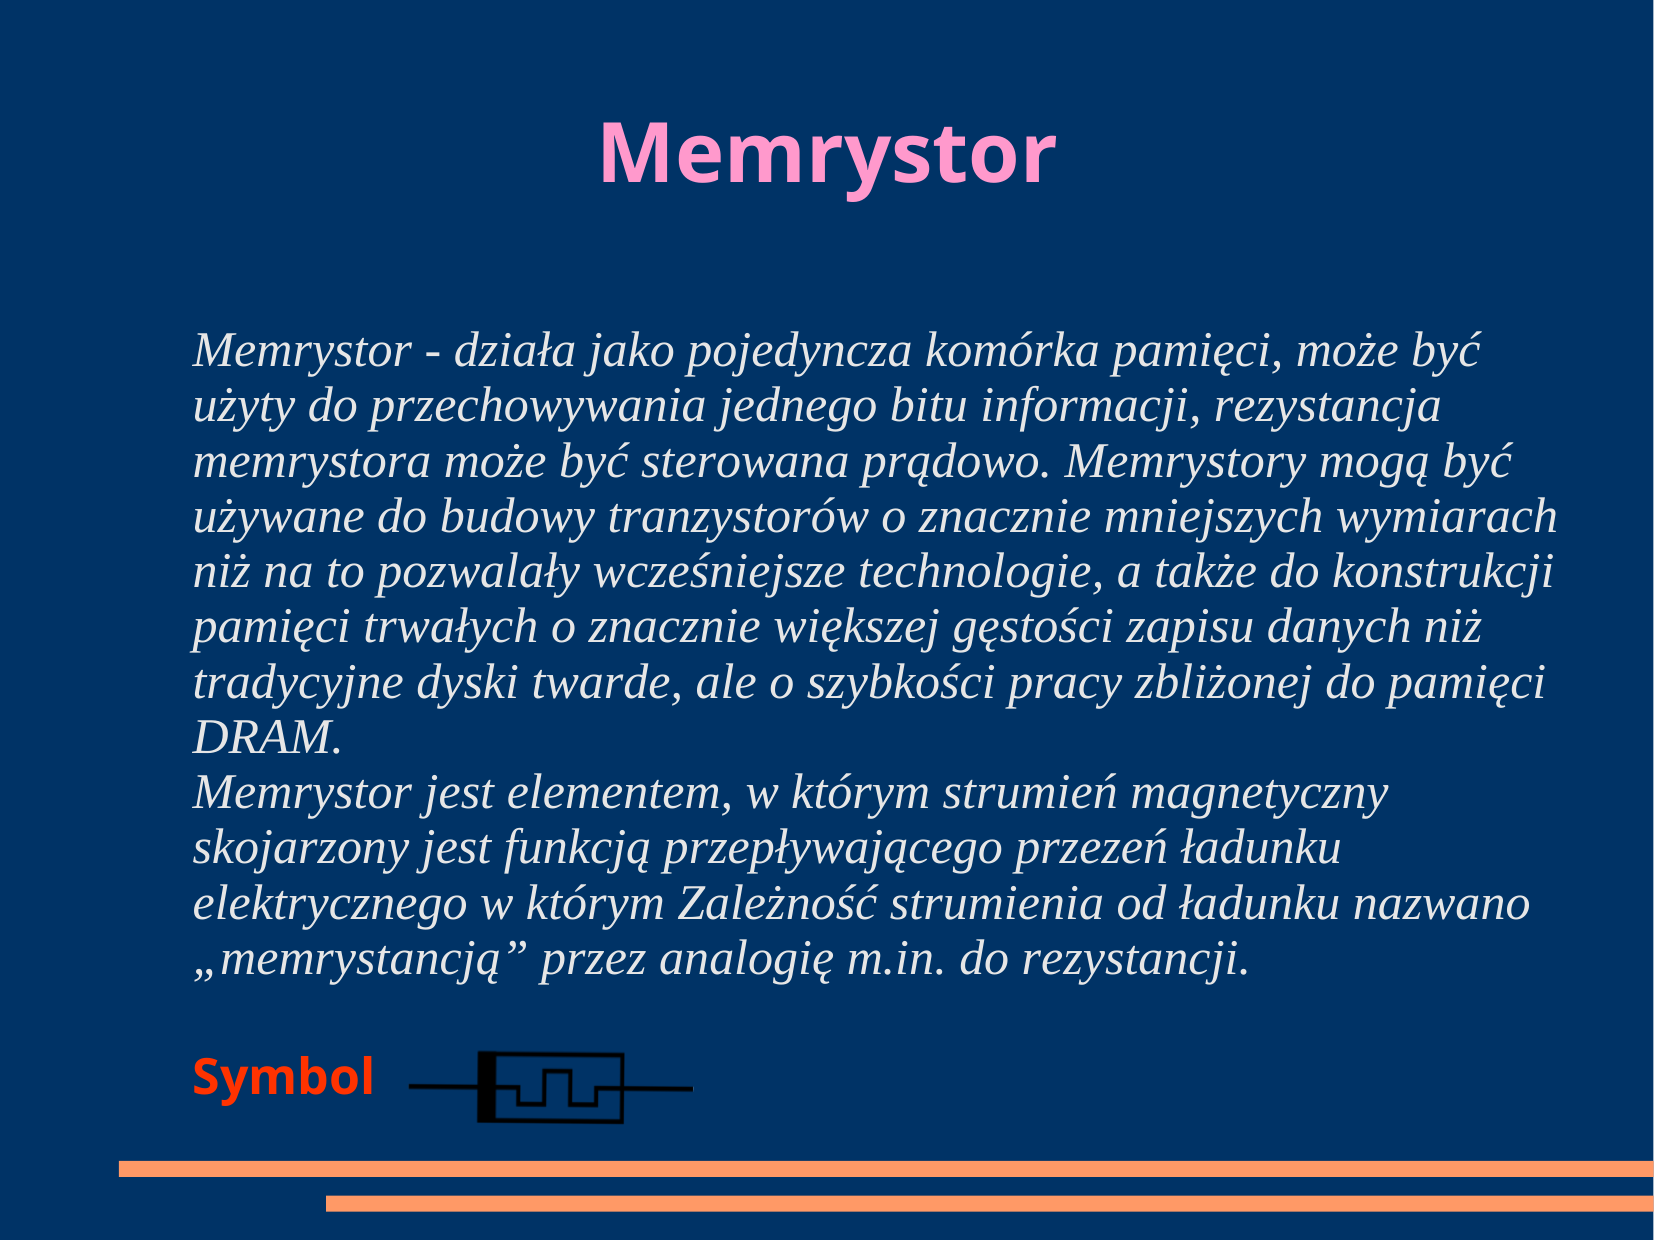

# Memrystor
Memrystor - działa jako pojedyncza komórka pamięci, może być użyty do przechowywania jednego bitu informacji, rezystancja memrystora może być sterowana prądowo. Memrystory mogą być używane do budowy tranzystorów o znacznie mniejszych wymiarach niż na to pozwalały wcześniejsze technologie, a także do konstrukcji pamięci trwałych o znacznie większej gęstości zapisu danych niż tradycyjne dyski twarde, ale o szybkości pracy zbliżonej do pamięci DRAM.
Memrystor jest elementem, w którym strumień magnetyczny skojarzony jest funkcją przepływającego przezeń ładunku elektrycznego w którym Zależność strumienia od ładunku nazwano „memrystancją” przez analogię m.in. do rezystancji.
Symbol